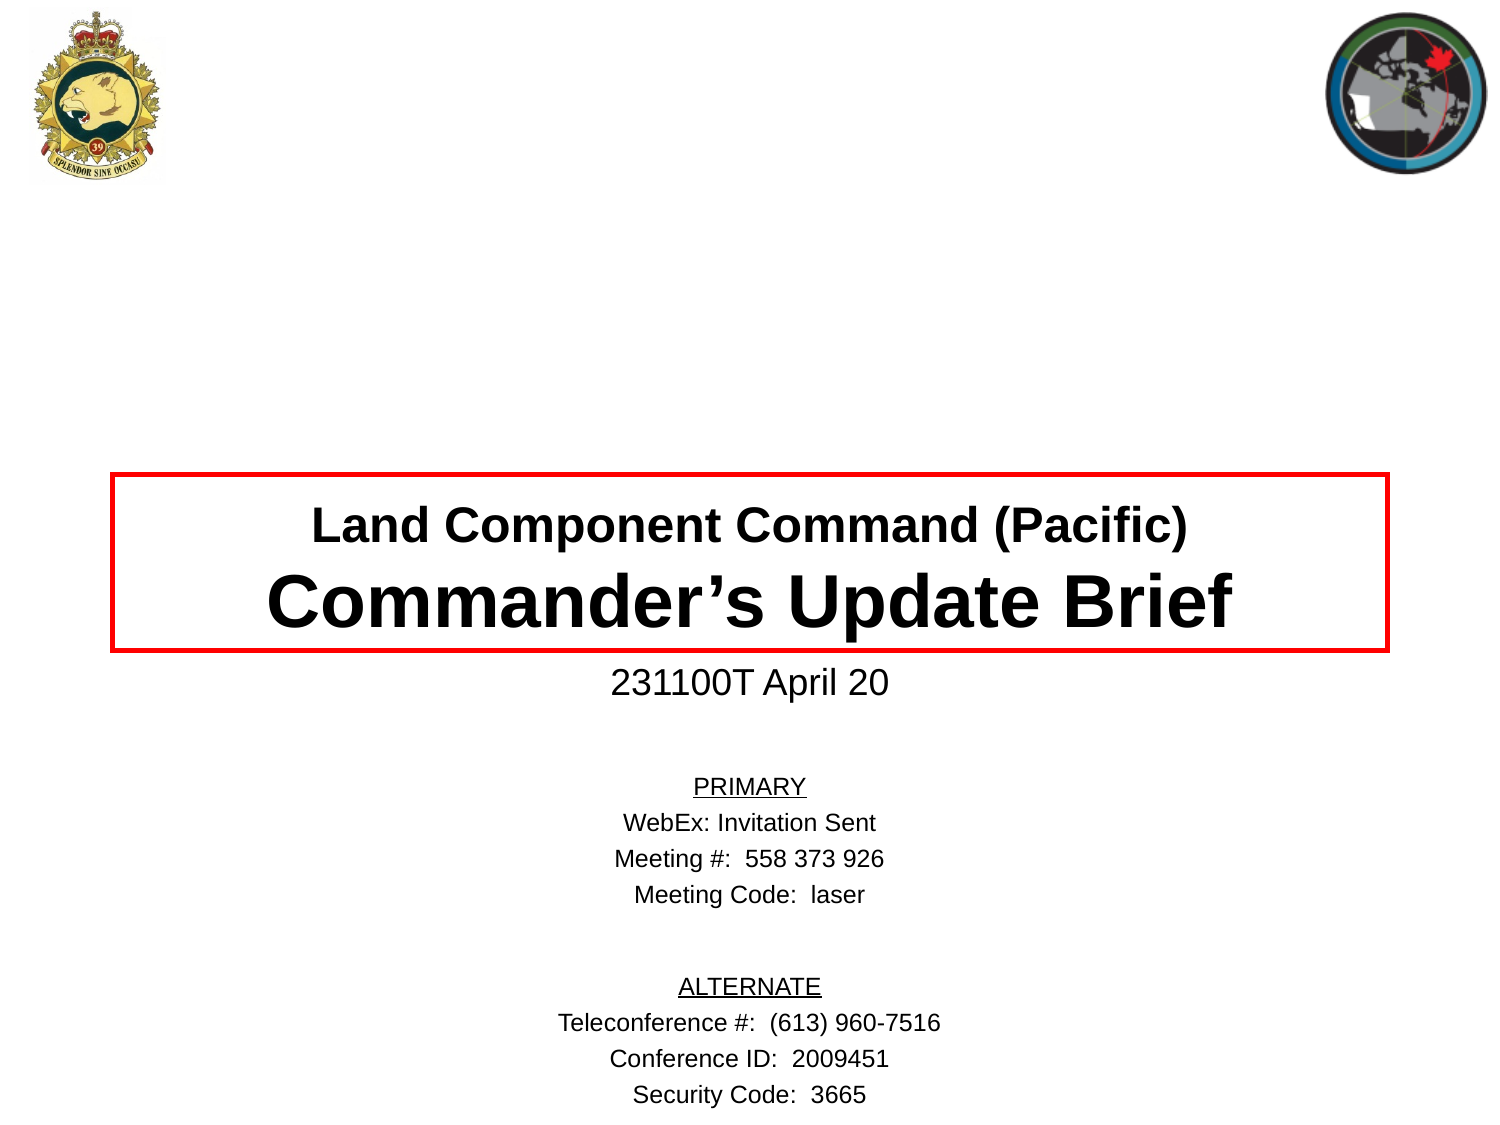

# Land Component Command (Pacific) Commander’s Update Brief
231100T April 20
PRIMARY
WebEx: Invitation Sent
Meeting #: 558 373 926
Meeting Code: laser
ALTERNATE
Teleconference #: (613) 960-7516
Conference ID: 2009451
Security Code: 3665